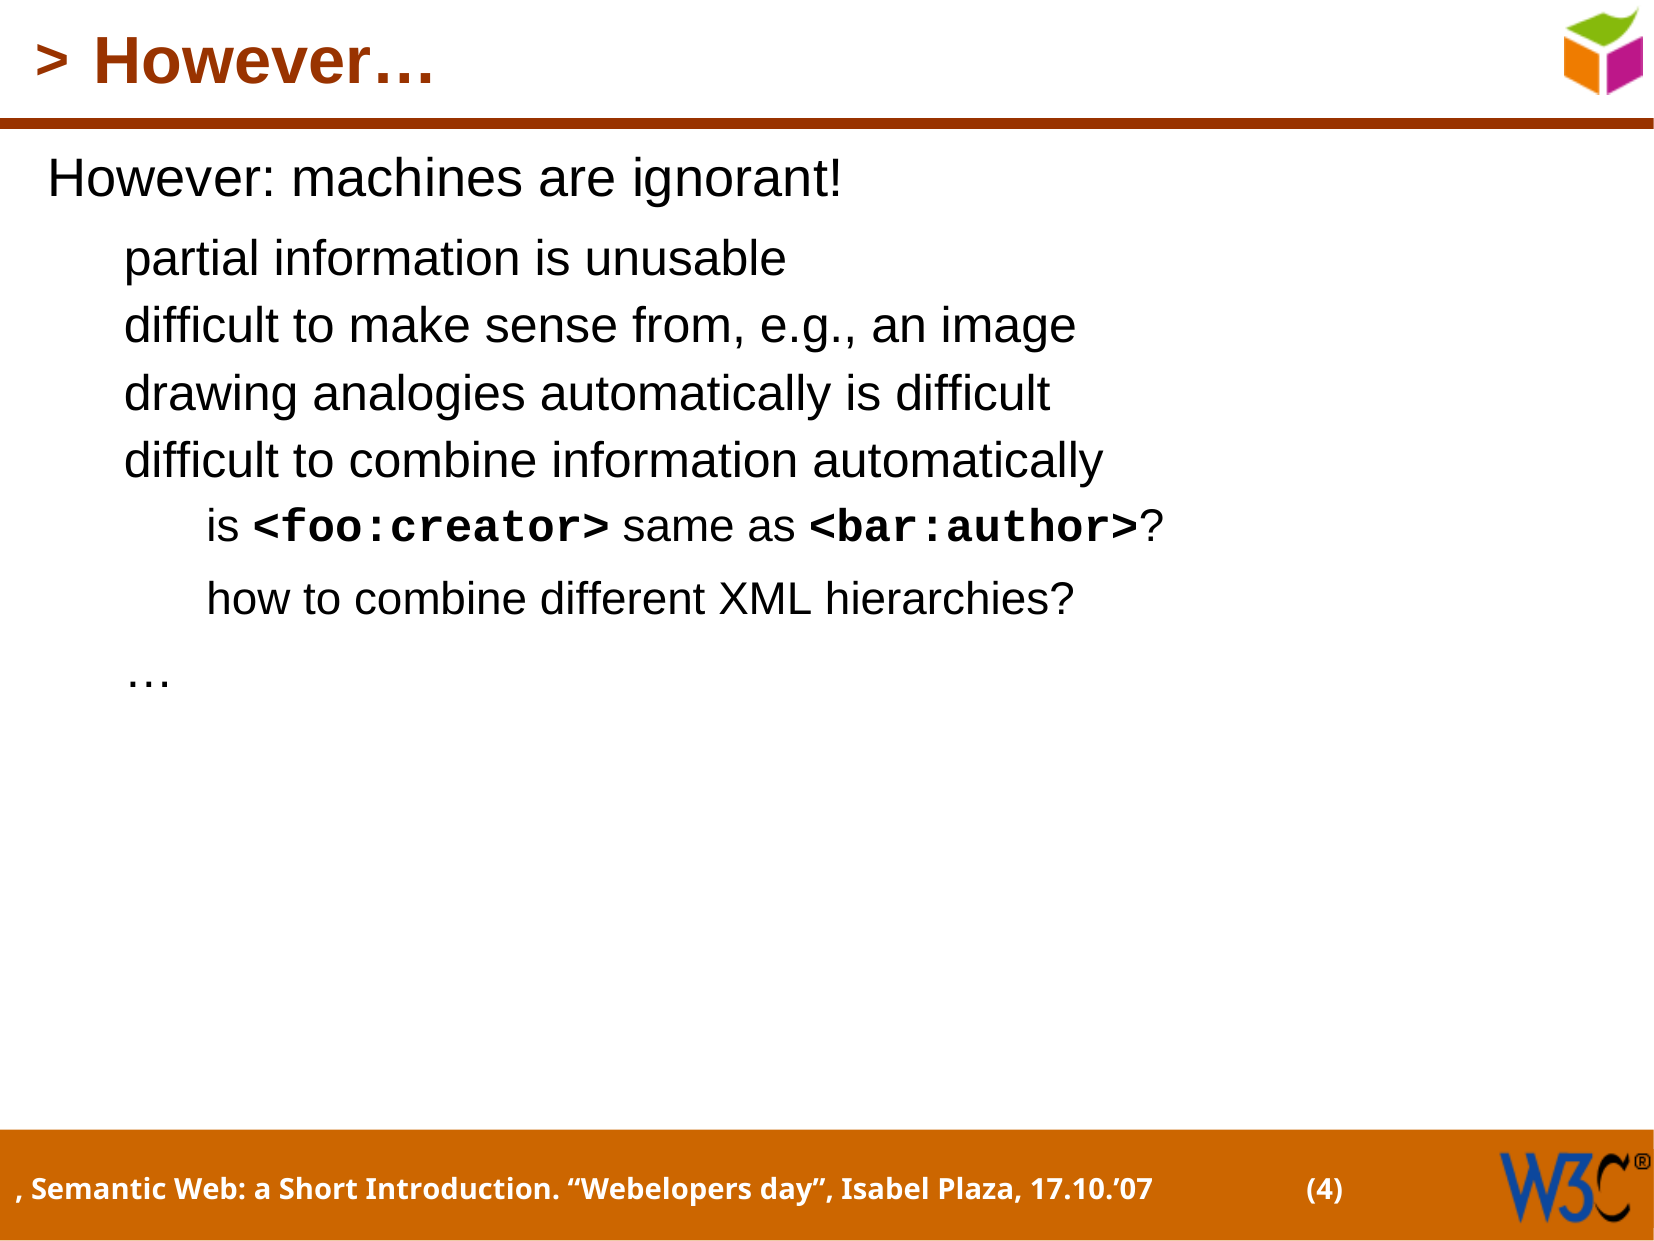

# However…
However: machines are ignorant!
partial information is unusable
difficult to make sense from, e.g., an image
drawing analogies automatically is difficult
difficult to combine information automatically
is <foo:creator> same as <bar:author>?
how to combine different XML hierarchies?
…